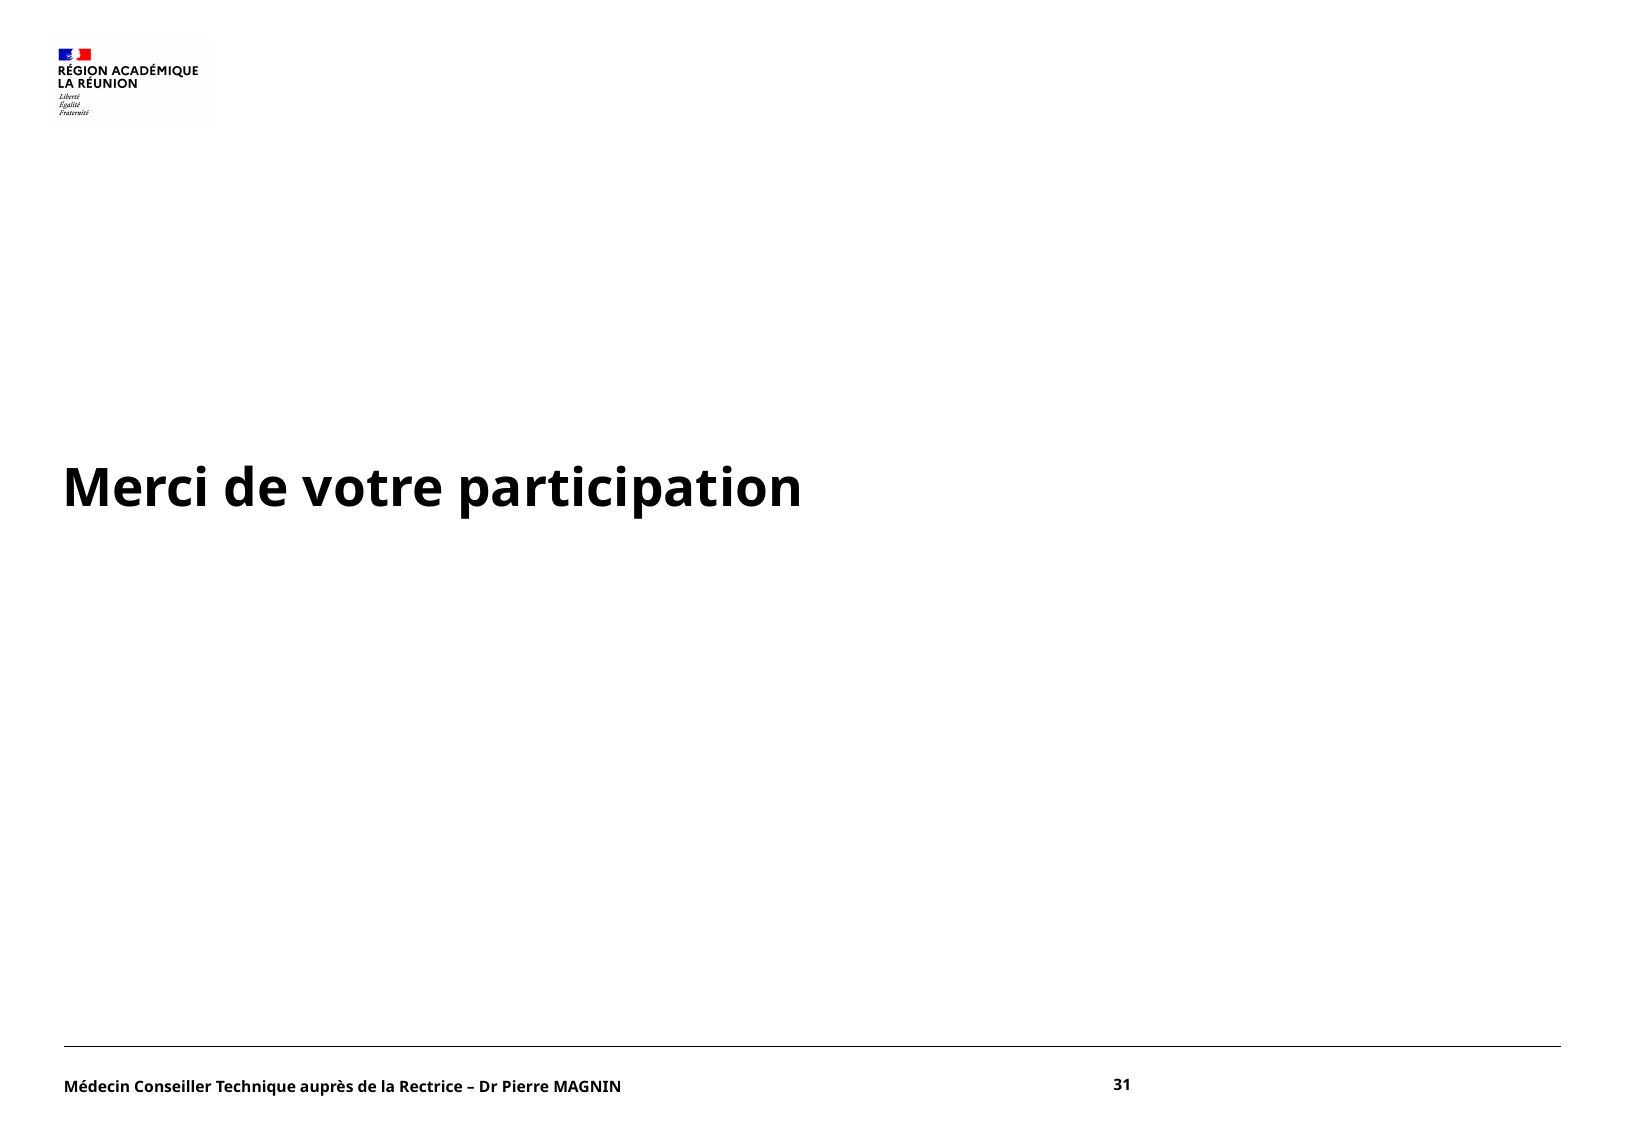

# Merci de votre participation
Médecin Conseiller Technique auprès de la Rectrice – Dr Pierre MAGNIN